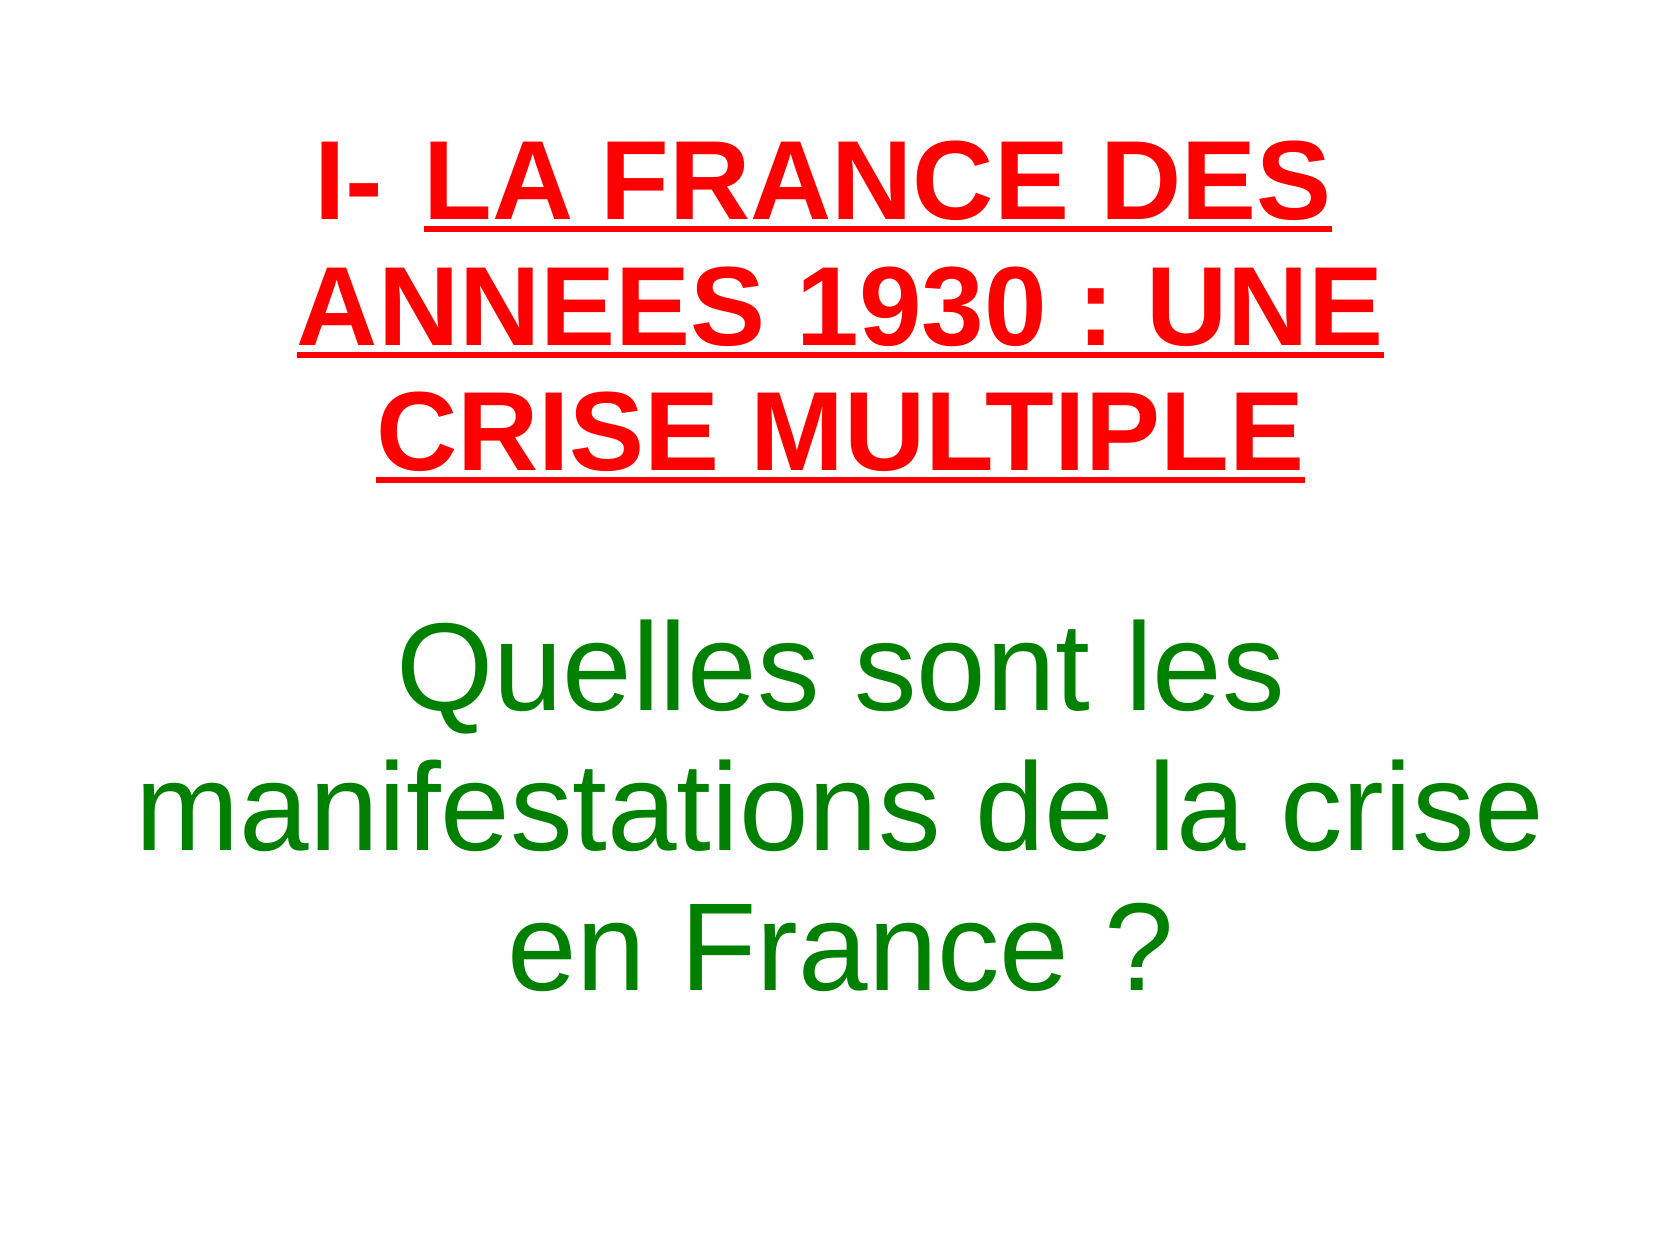

# I-	LA FRANCE DES ANNEES 1930 : UNE CRISE MULTIPLE Quelles sont les manifestations de la crise en France ?